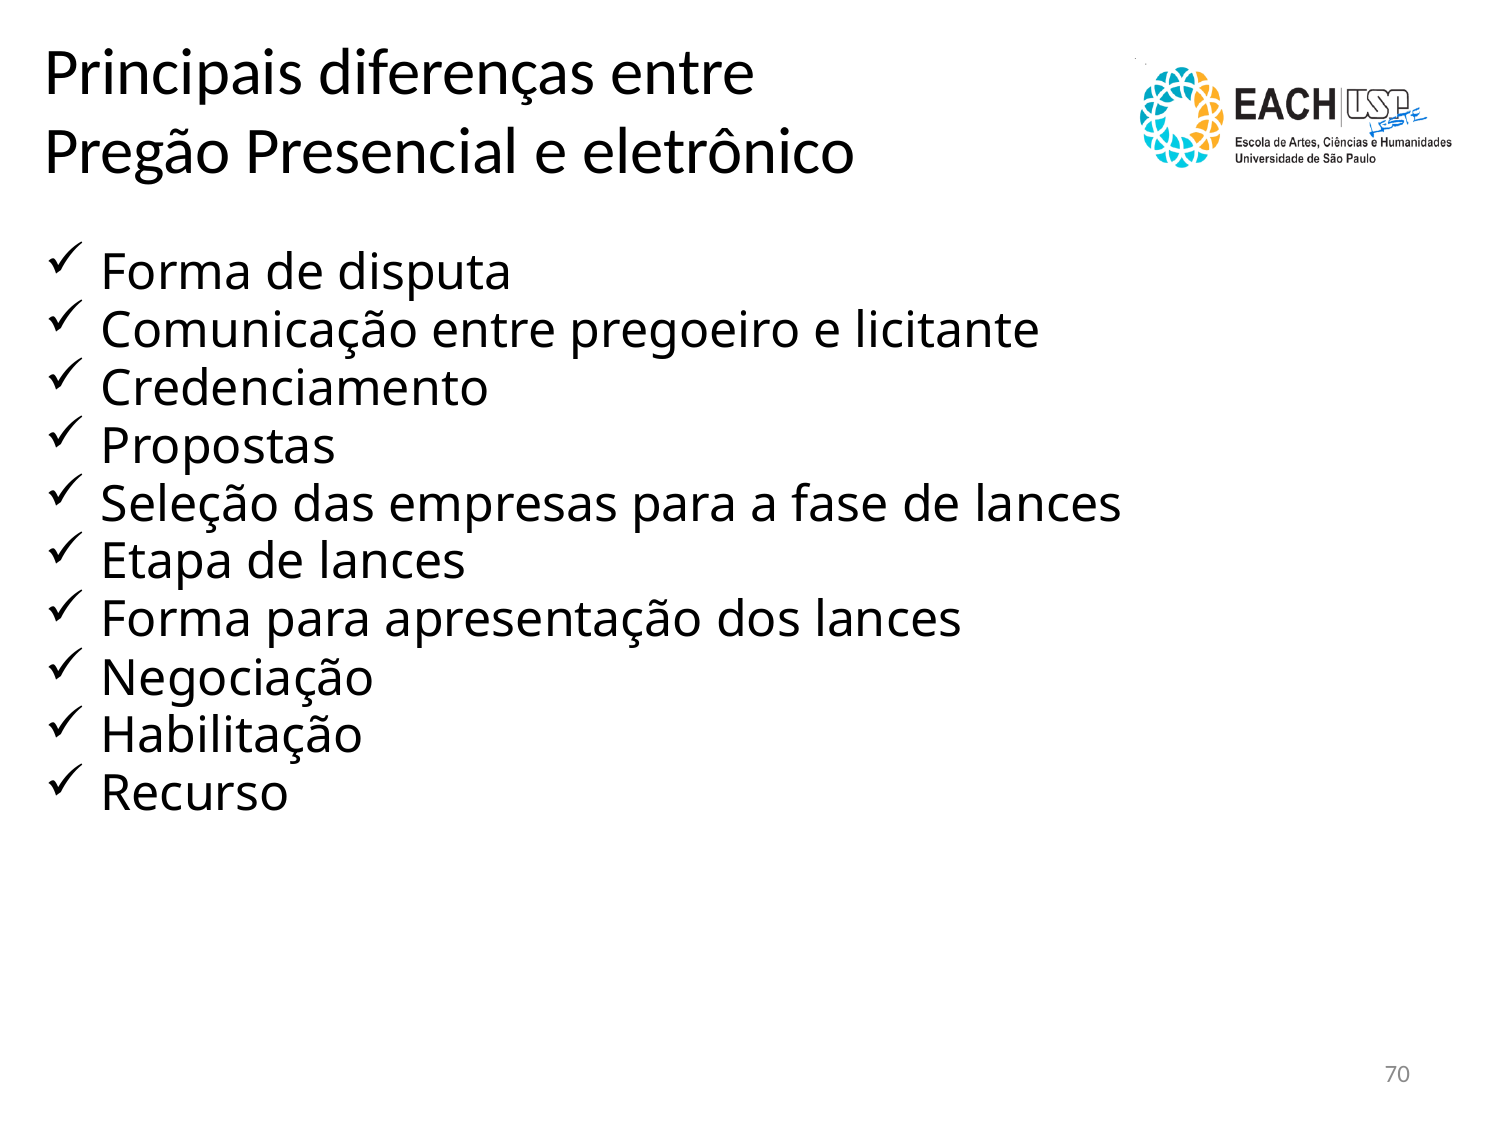

# Principais diferenças entre Pregão Presencial e eletrônico
Forma de disputa
Comunicação entre pregoeiro e licitante
Credenciamento
Propostas
Seleção das empresas para a fase de lances
Etapa de lances
Forma para apresentação dos lances
Negociação
Habilitação
Recurso